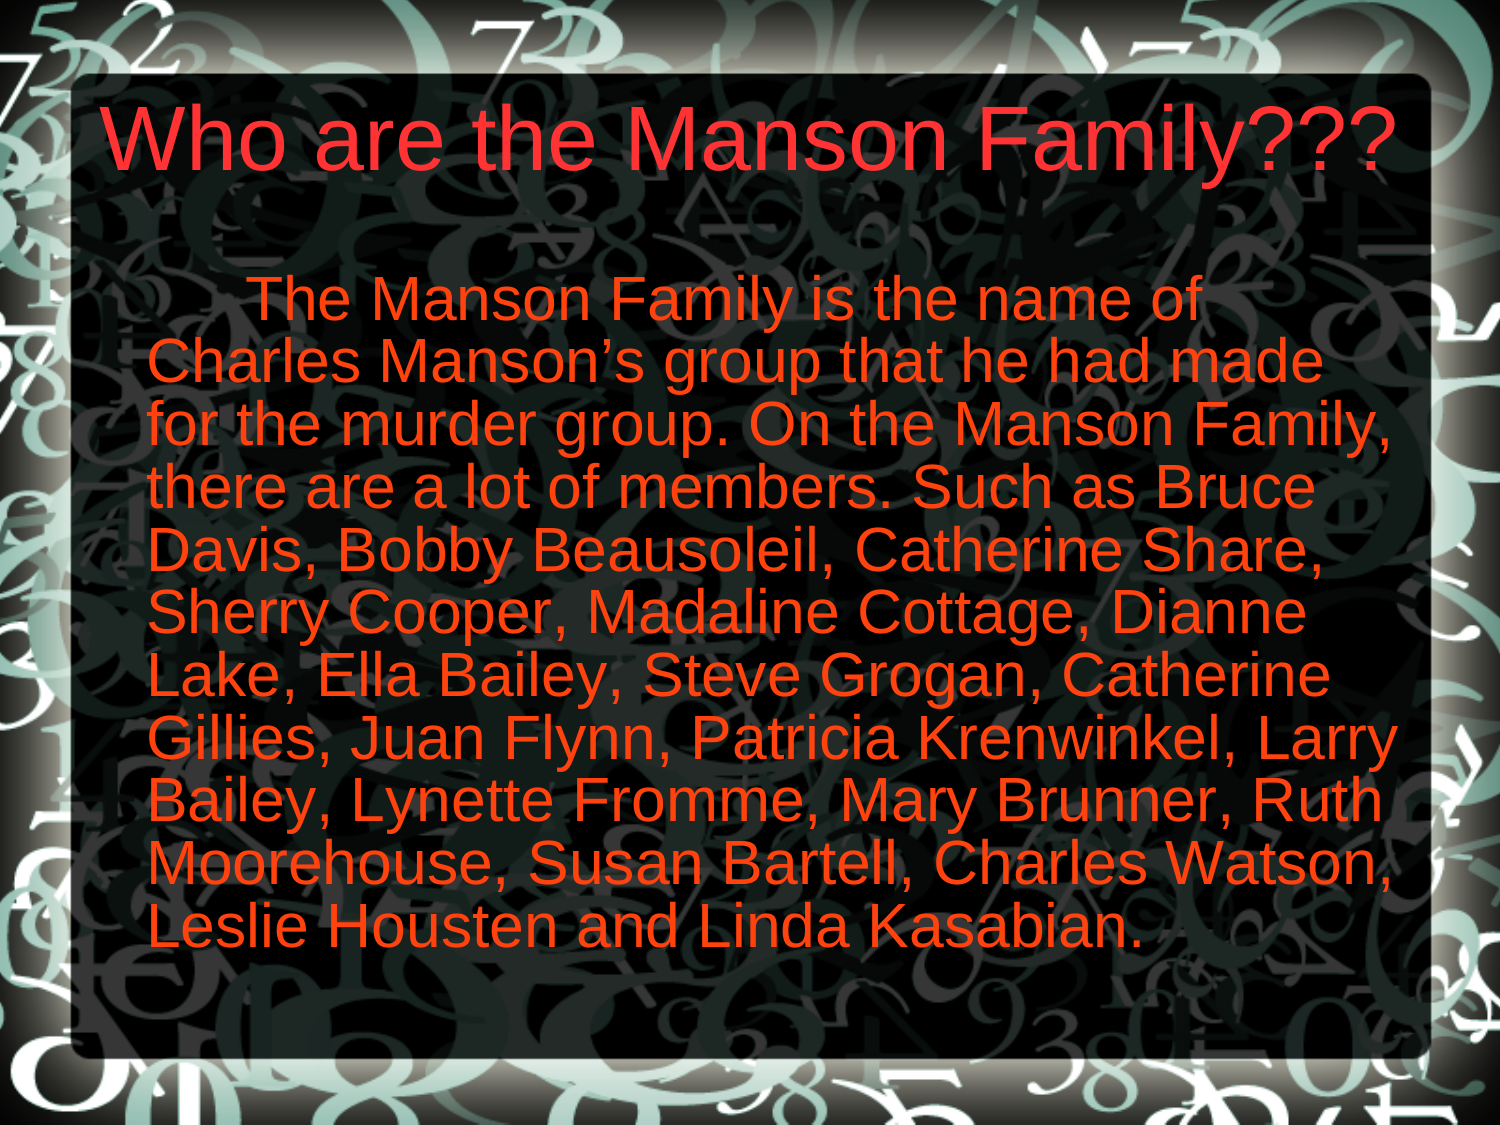

# Who are the Manson Family???
 The Manson Family is the name of Charles Manson’s group that he had made for the murder group. On the Manson Family, there are a lot of members. Such as Bruce Davis, Bobby Beausoleil, Catherine Share, Sherry Cooper, Madaline Cottage, Dianne Lake, Ella Bailey, Steve Grogan, Catherine Gillies, Juan Flynn, Patricia Krenwinkel, Larry Bailey, Lynette Fromme, Mary Brunner, Ruth Moorehouse, Susan Bartell, Charles Watson, Leslie Housten and Linda Kasabian.